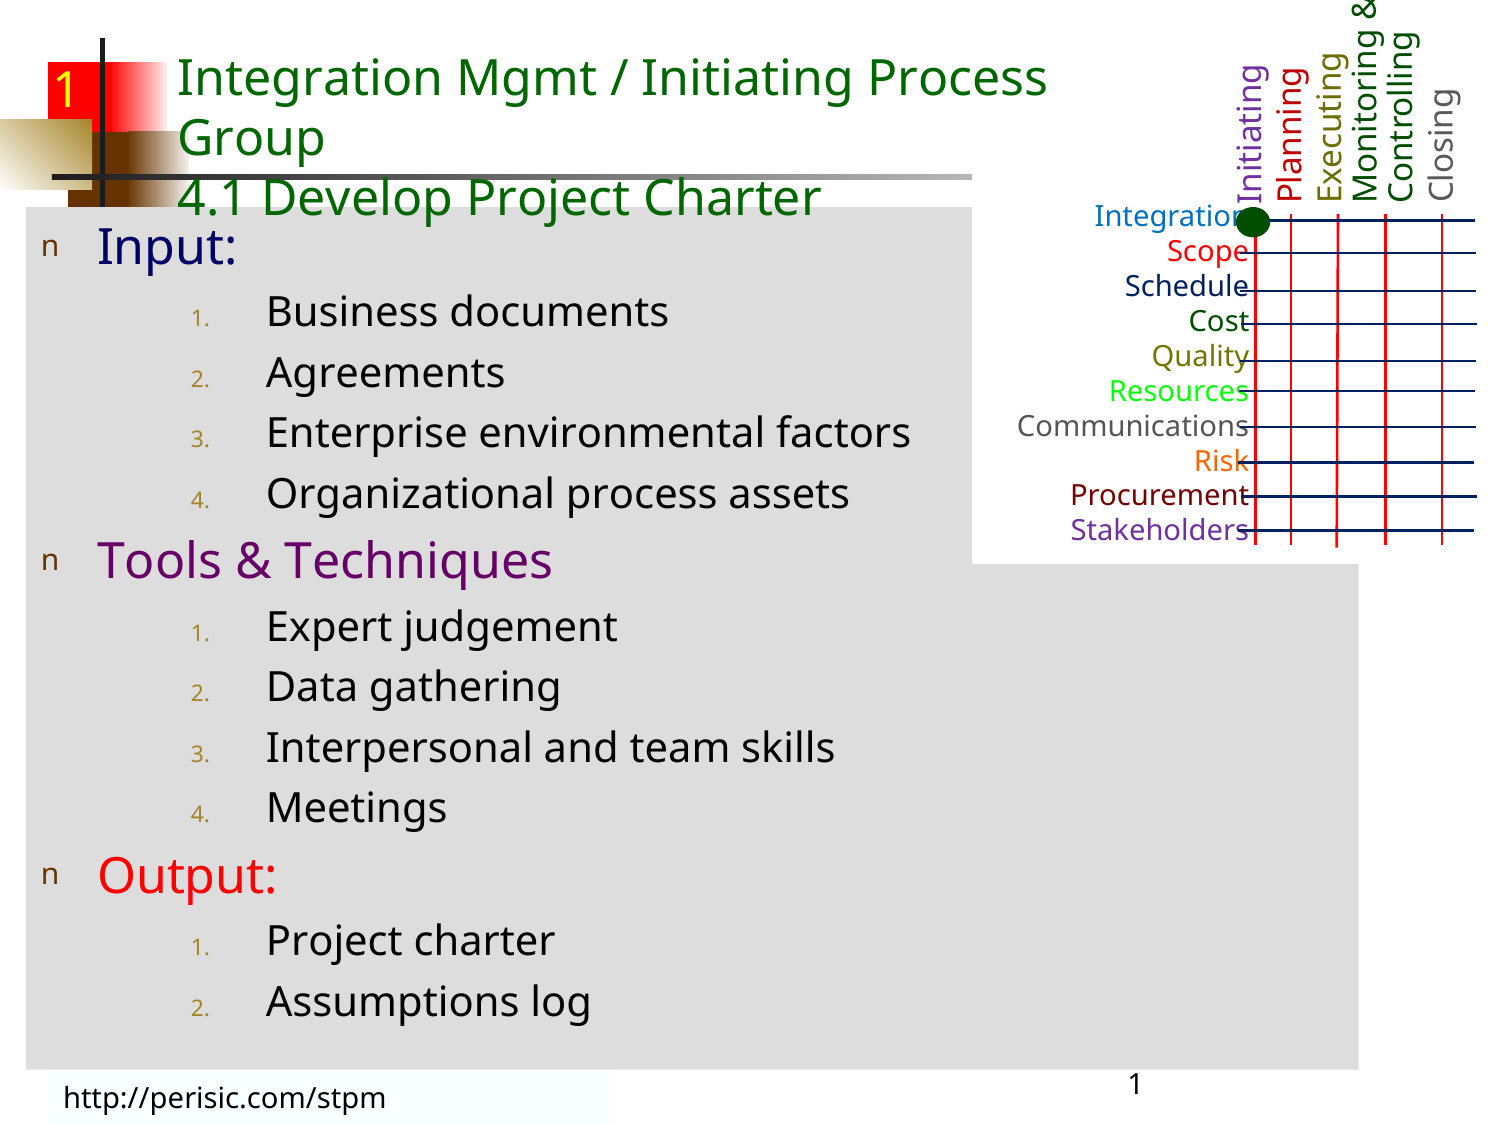

Initiating
Planning
Executing
Monitoring &
Controlling
Closing
Integration
Scope
Schedule
Cost
Quality
Resources
Communications
Risk
Procurement
Stakeholders
Integration Mgmt / Initiating Process Group
4.1 Develop Project Charter
# Input:
Business documents
Agreements
Enterprise environmental factors
Organizational process assets
Tools & Techniques
Expert judgement
Data gathering
Interpersonal and team skills
Meetings
Output:
Project charter
Assumptions log
http://perisic.com/stpm